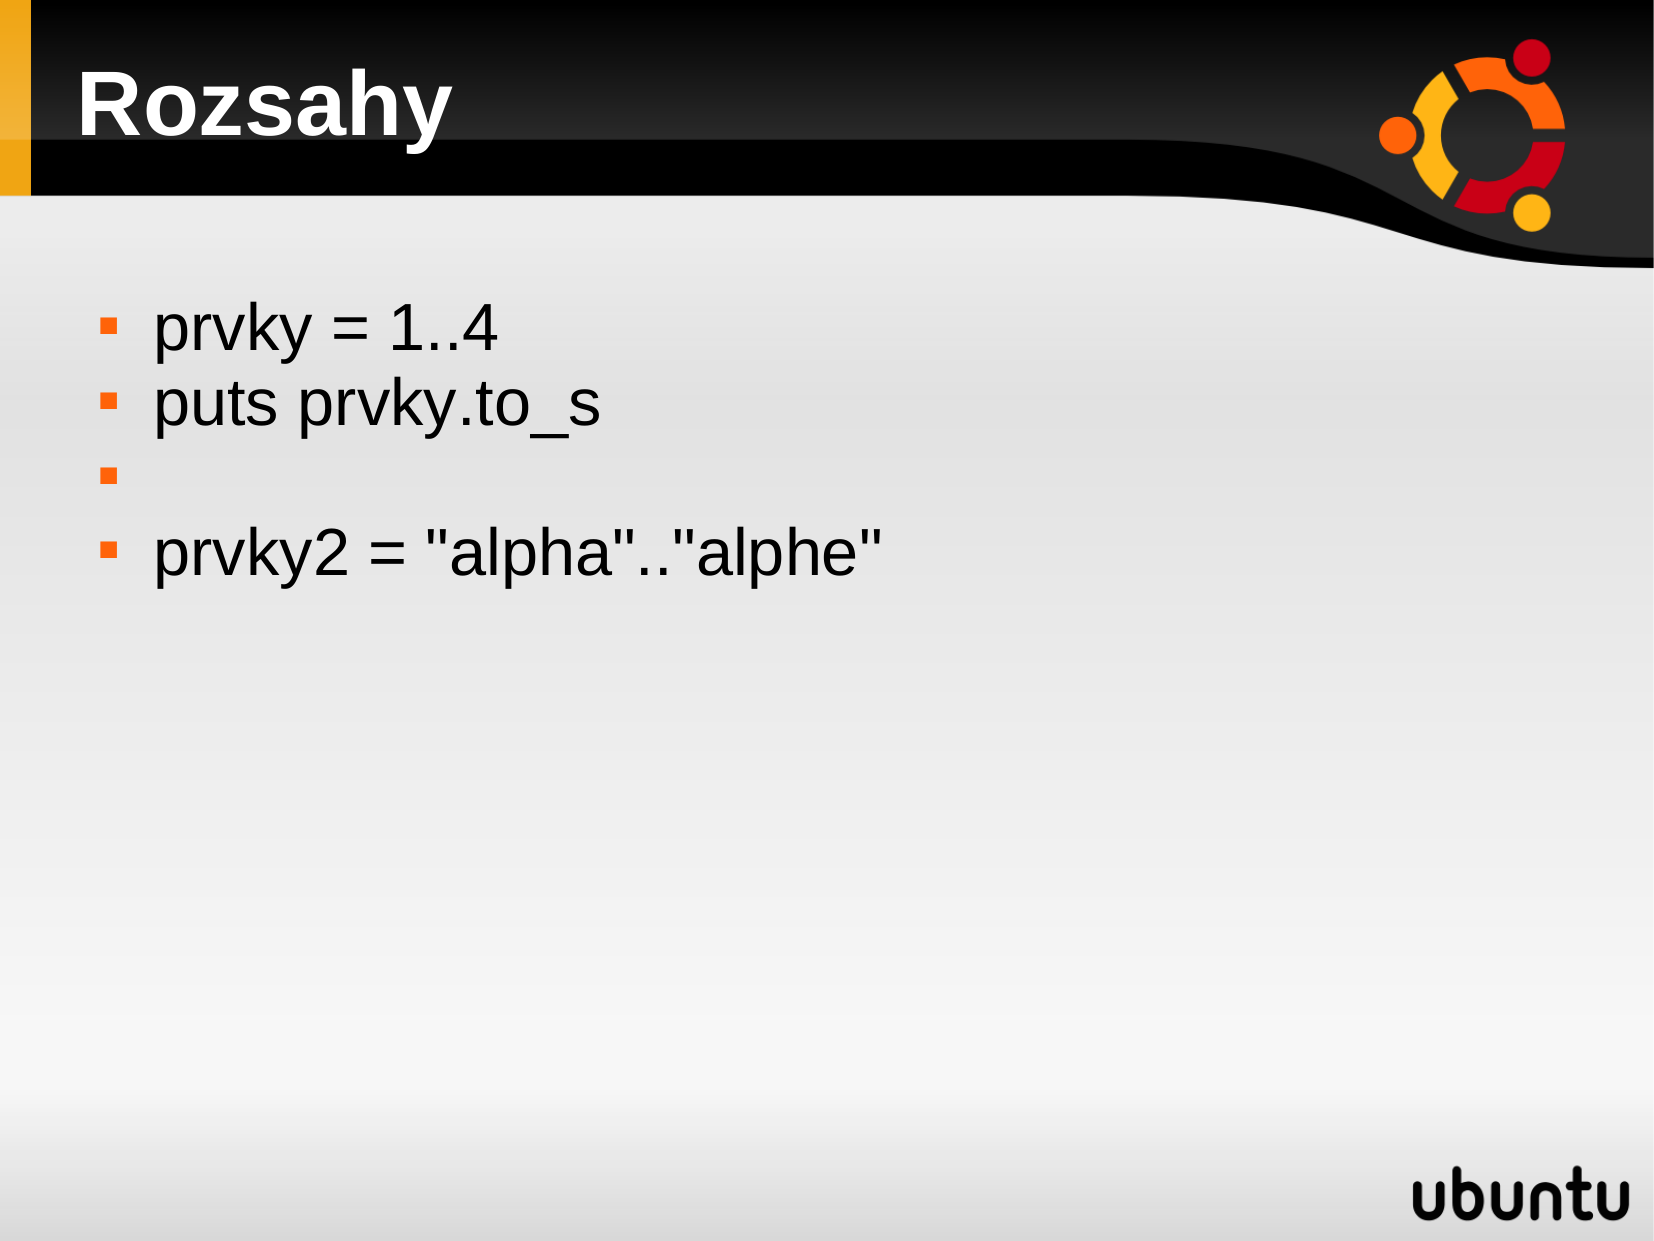

# Rozsahy
prvky = 1..4
puts prvky.to_s
prvky2 = "alpha".."alphe"